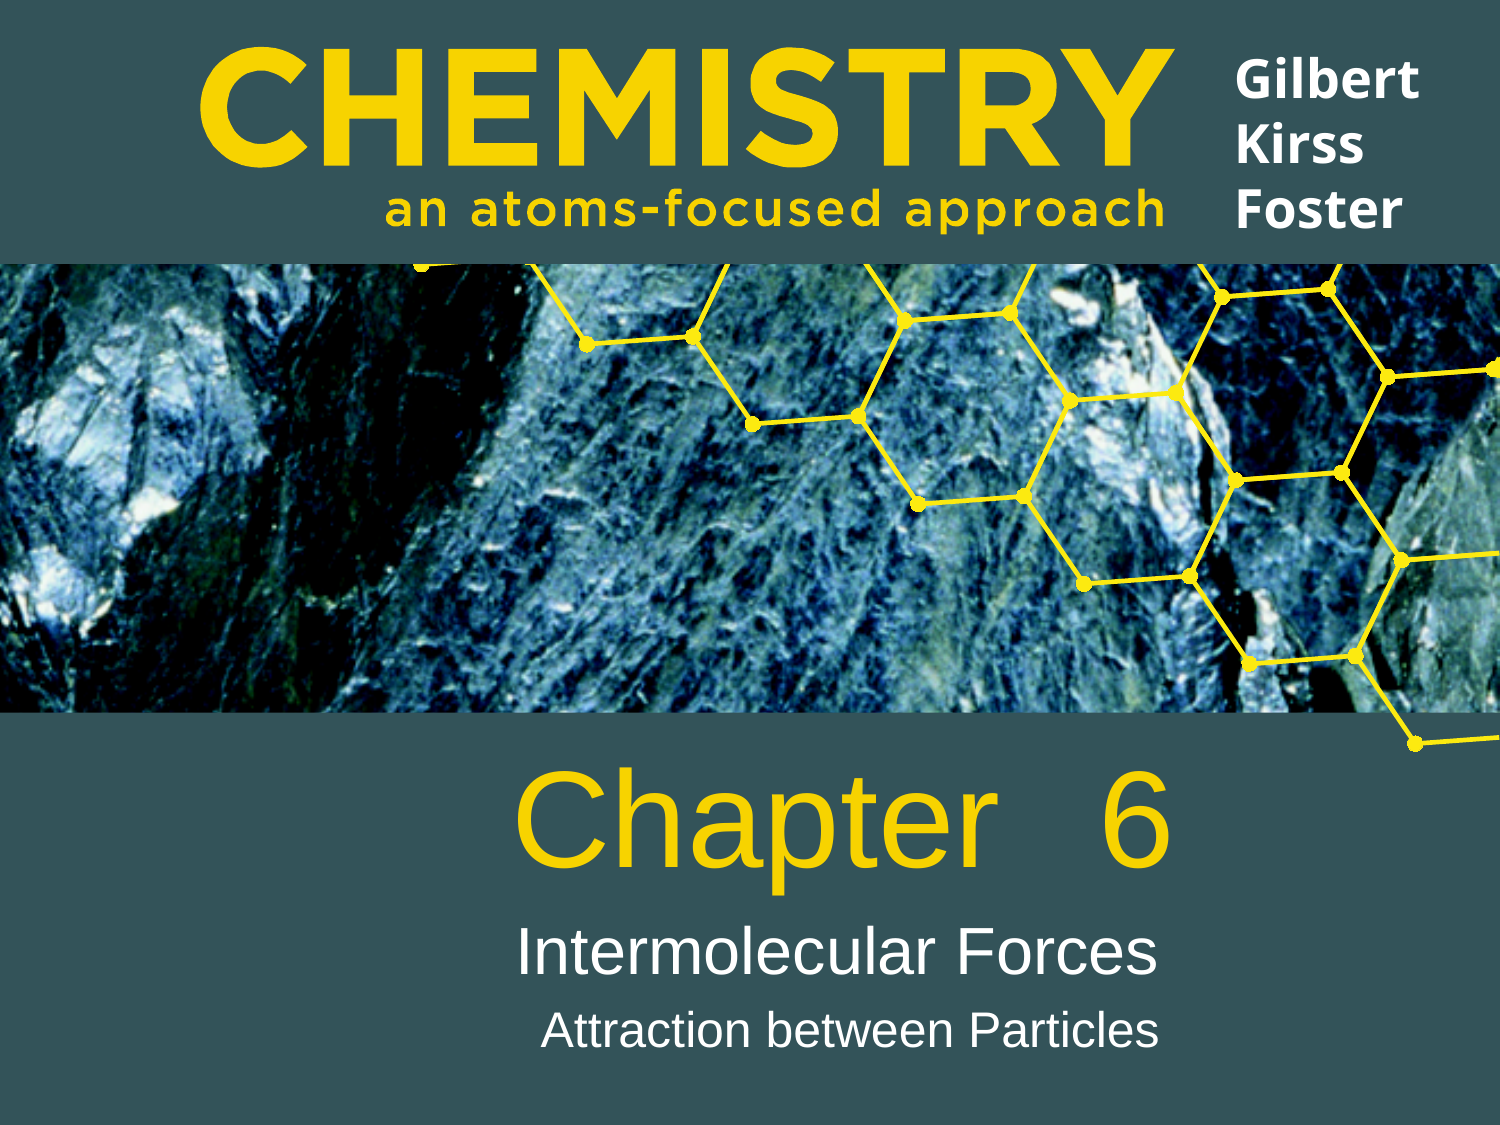

6
# Intermolecular Forces
Attraction between Particles